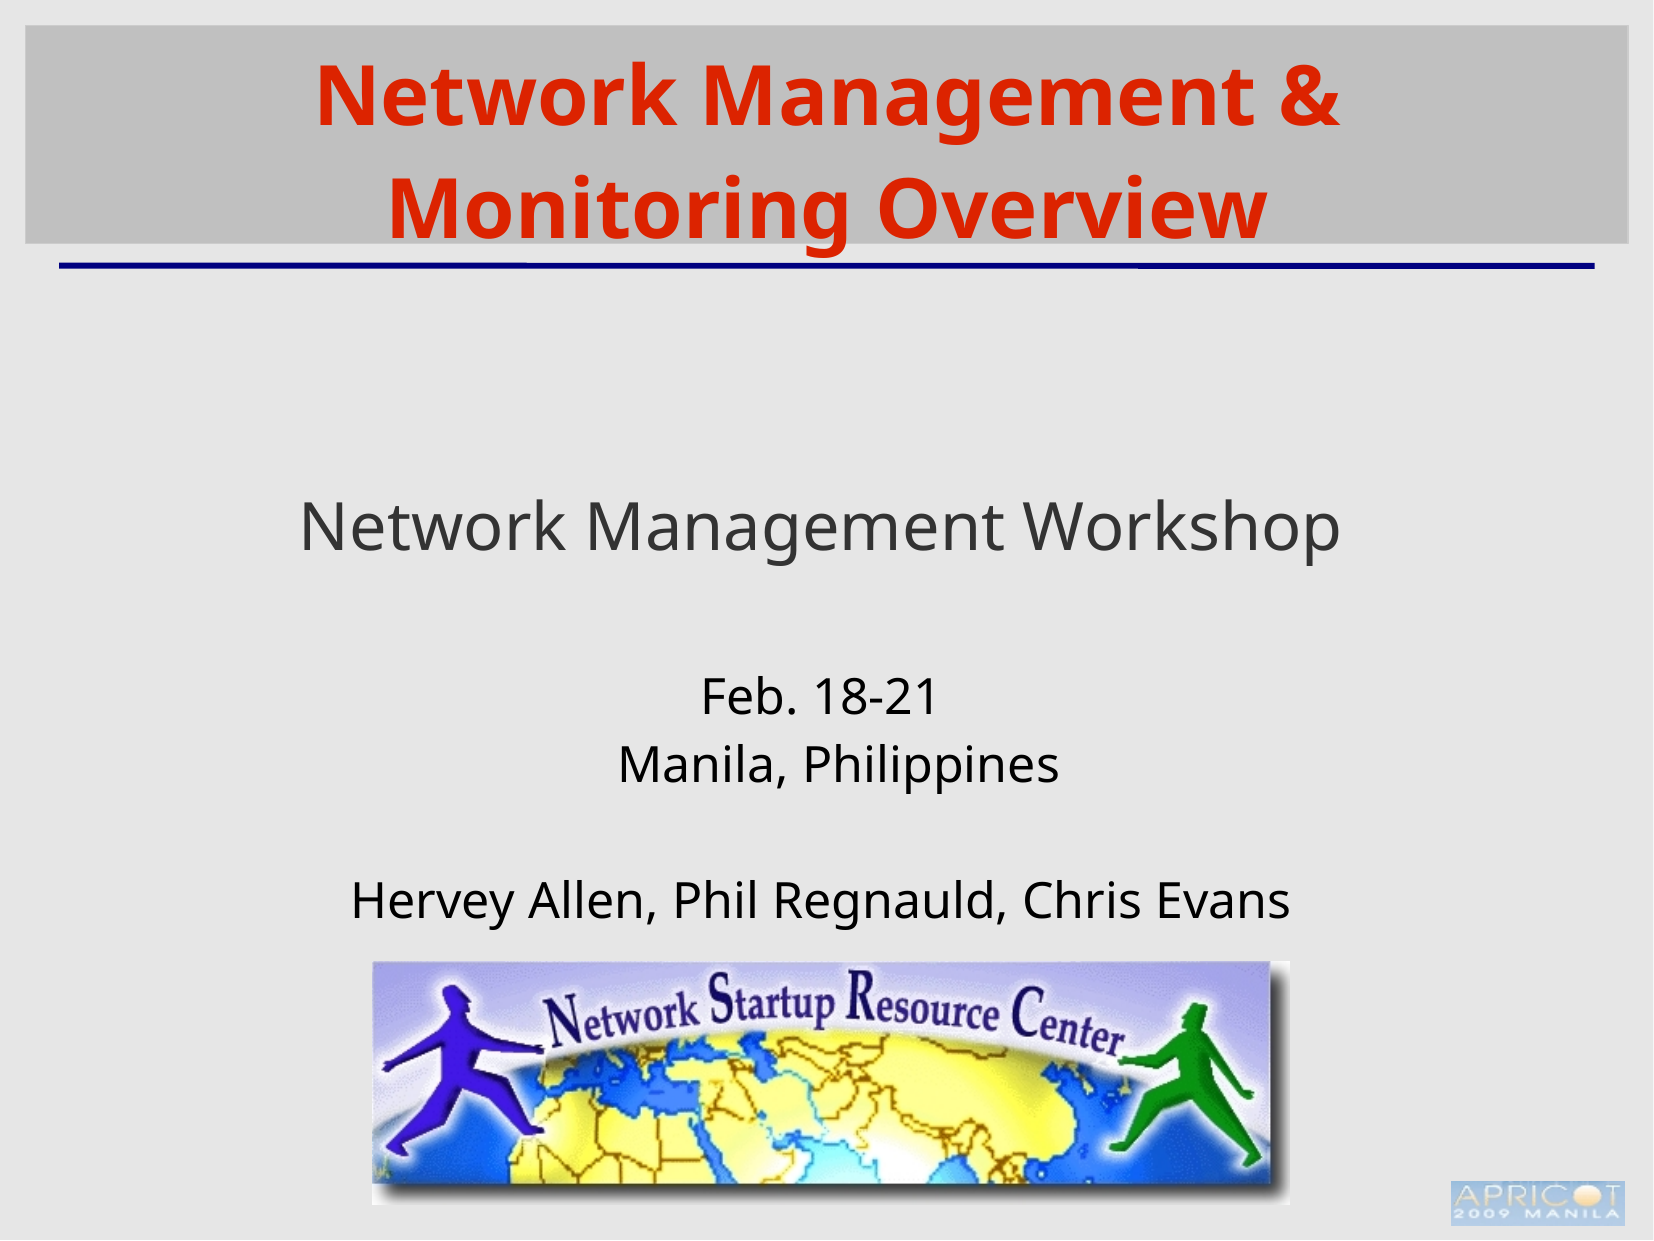

Network Management & Monitoring Overview
# Network Management Workshop
Feb. 18-21
Manila, Philippines
Hervey Allen, Phil Regnauld, Chris Evans